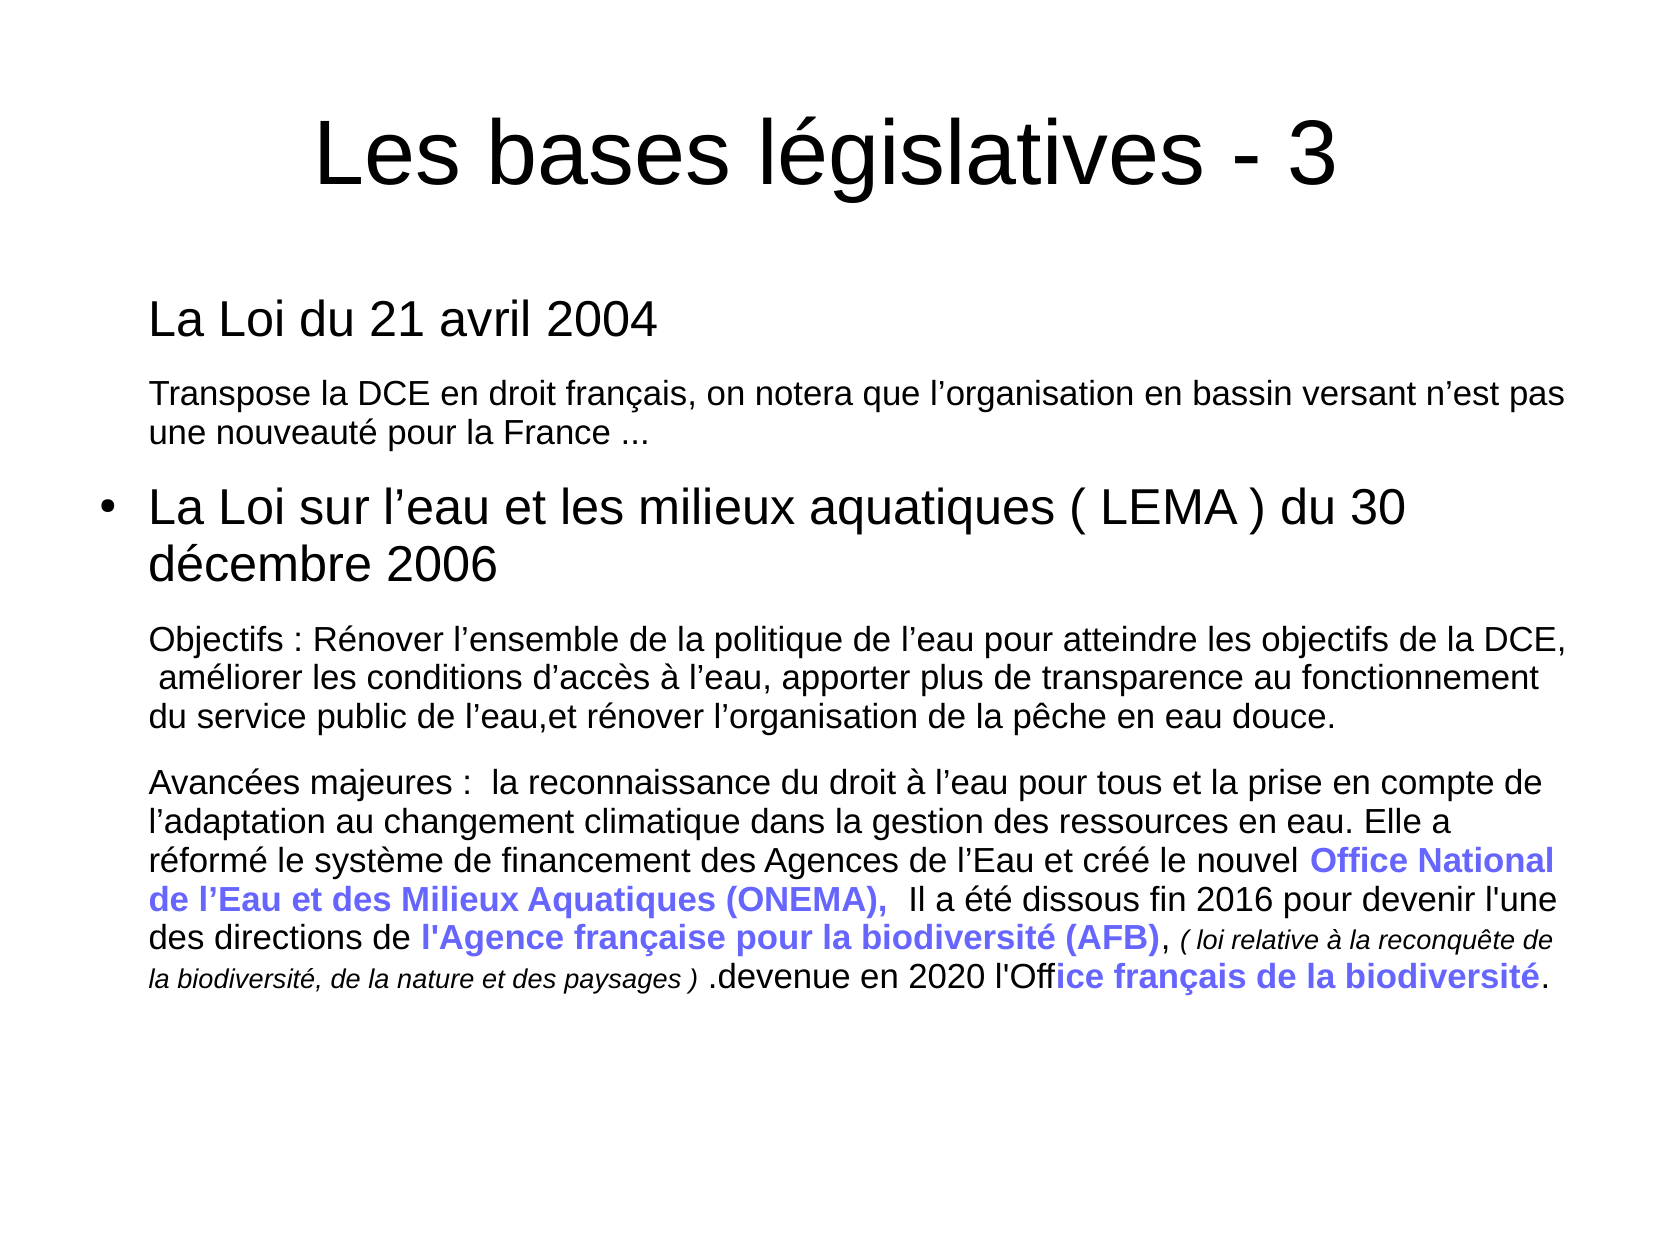

# Les bases législatives - 3
La Loi du 21 avril 2004
Transpose la DCE en droit français, on notera que l’organisation en bassin versant n’est pas une nouveauté pour la France ...
La Loi sur l’eau et les milieux aquatiques ( LEMA ) du 30 décembre 2006
Objectifs : Rénover l’ensemble de la politique de l’eau pour atteindre les objectifs de la DCE, améliorer les conditions d’accès à l’eau, apporter plus de transparence au fonctionnement du service public de l’eau,et rénover l’organisation de la pêche en eau douce.
Avancées majeures : la reconnaissance du droit à l’eau pour tous et la prise en compte de l’adaptation au changement climatique dans la gestion des ressources en eau. Elle a réformé le système de financement des Agences de l’Eau et créé le nouvel Office National de l’Eau et des Milieux Aquatiques (ONEMA), Il a été dissous fin 2016 pour devenir l'une des directions de l'Agence française pour la biodiversité (AFB), ( loi relative à la reconquête de la biodiversité, de la nature et des paysages ) .devenue en 2020 l'Office français de la biodiversité.